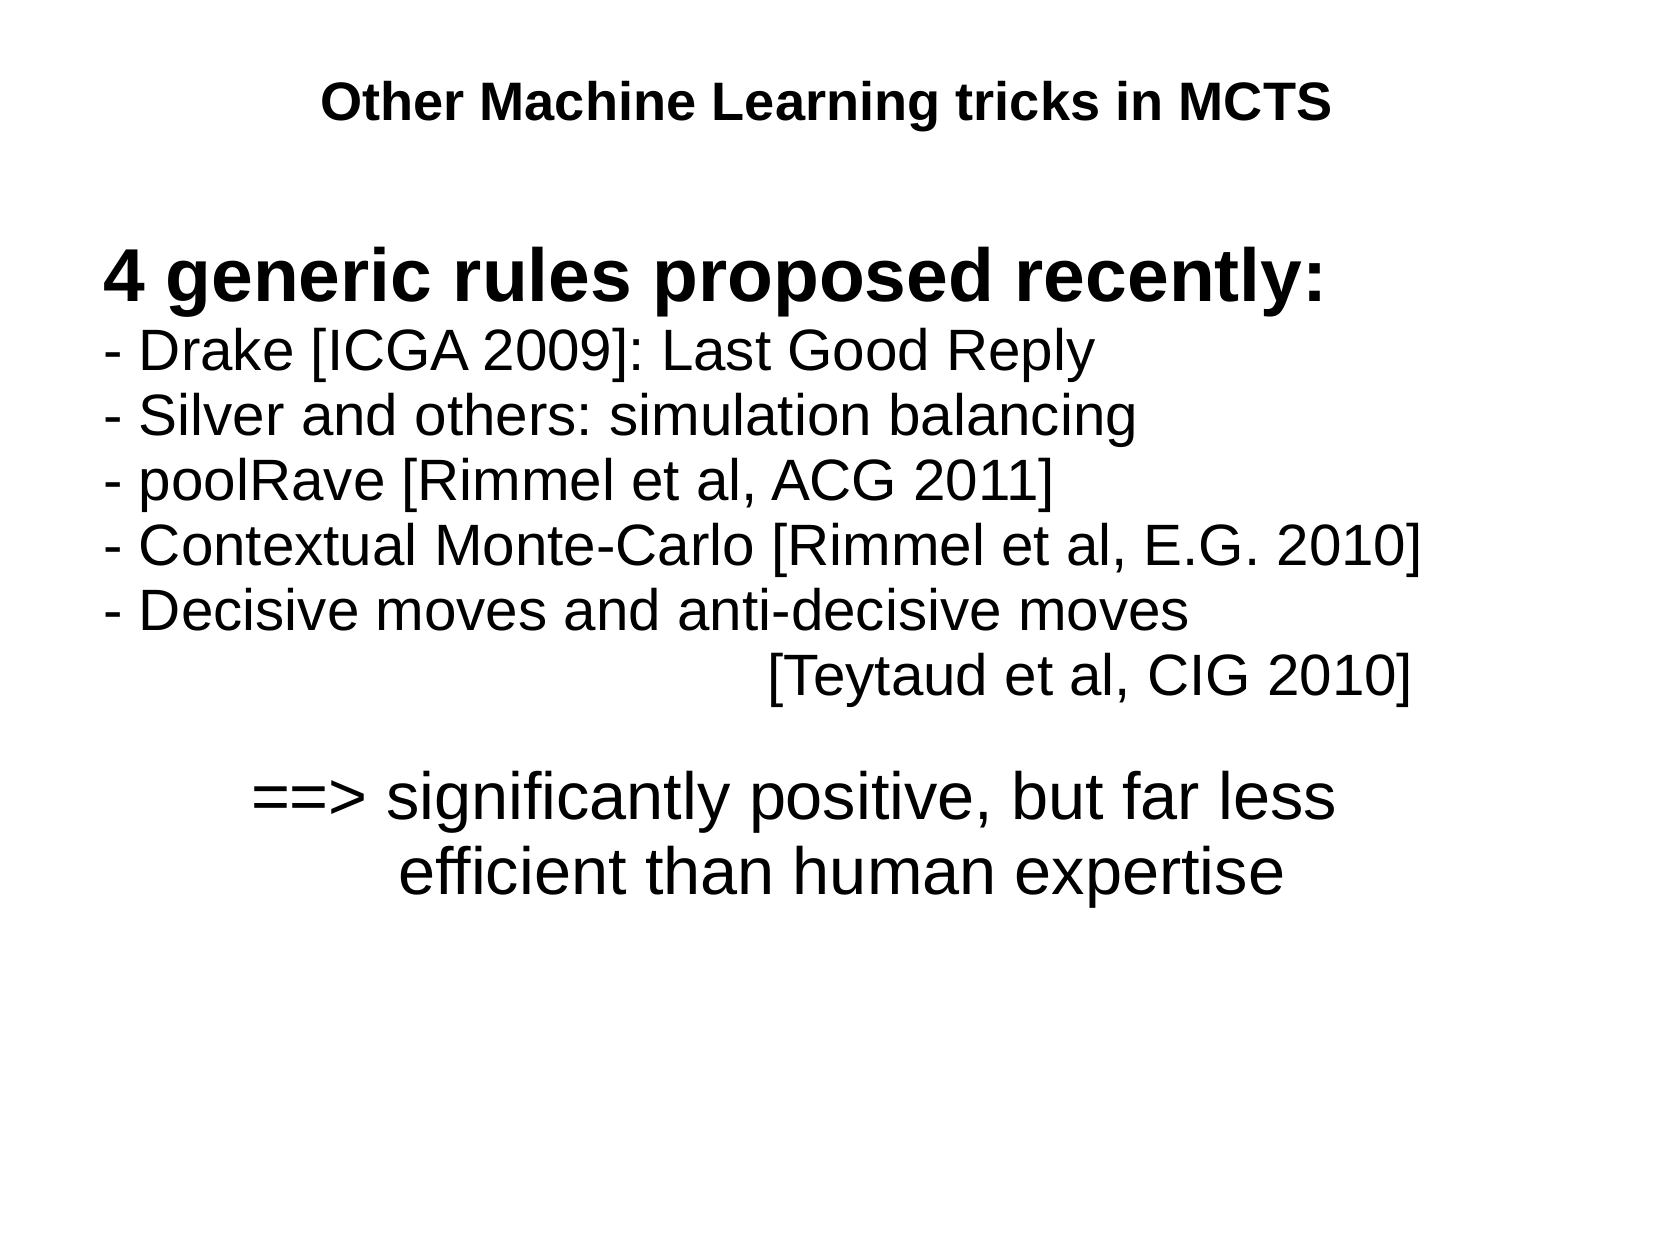

Other Machine Learning tricks in MCTS
4 generic rules proposed recently:
- Drake [ICGA 2009]: Last Good Reply
- Silver and others: simulation balancing
- poolRave [Rimmel et al, ACG 2011]
- Contextual Monte-Carlo [Rimmel et al, E.G. 2010]
- Decisive moves and anti-decisive moves
									[Teytaud et al, CIG 2010]
		==> significantly positive, but far less
				efficient than human expertise